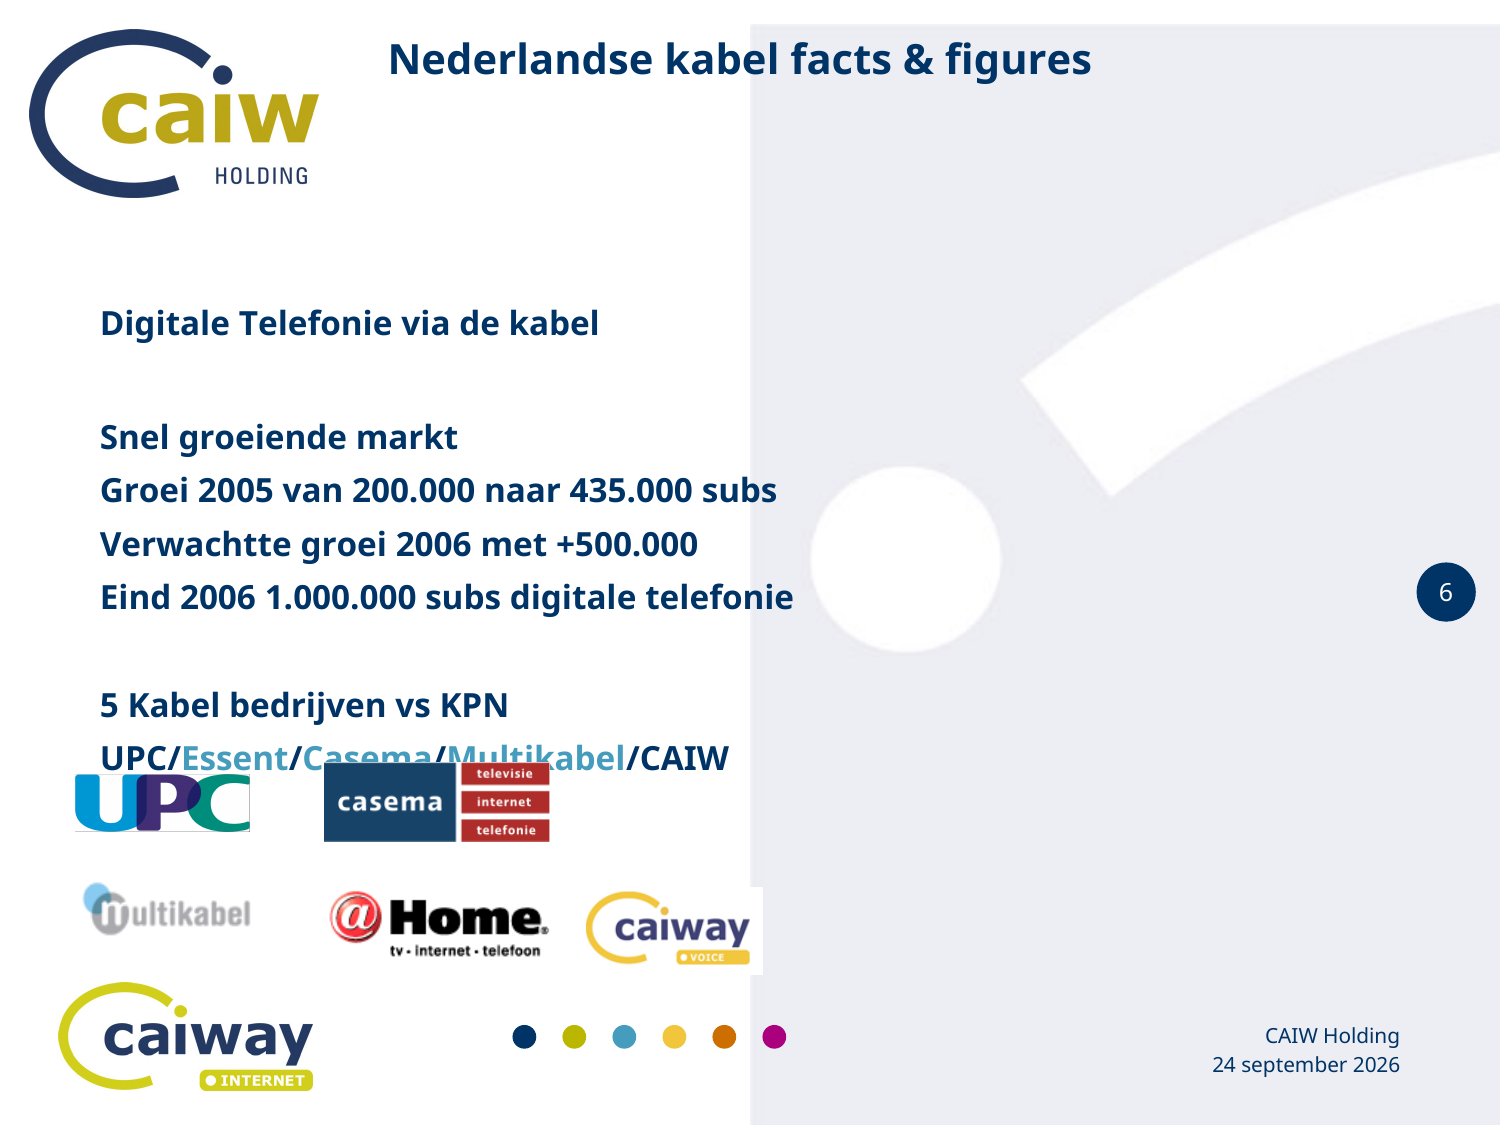

# Nederlandse kabel facts & figures
Digitale Telefonie via de kabel
Snel groeiende markt
Groei 2005 van 200.000 naar 435.000 subs
Verwachtte groei 2006 met +500.000
Eind 2006 1.000.000 subs digitale telefonie
5 Kabel bedrijven vs KPN
UPC/Essent/Casema/Multikabel/CAIW
6
CAIW Holding